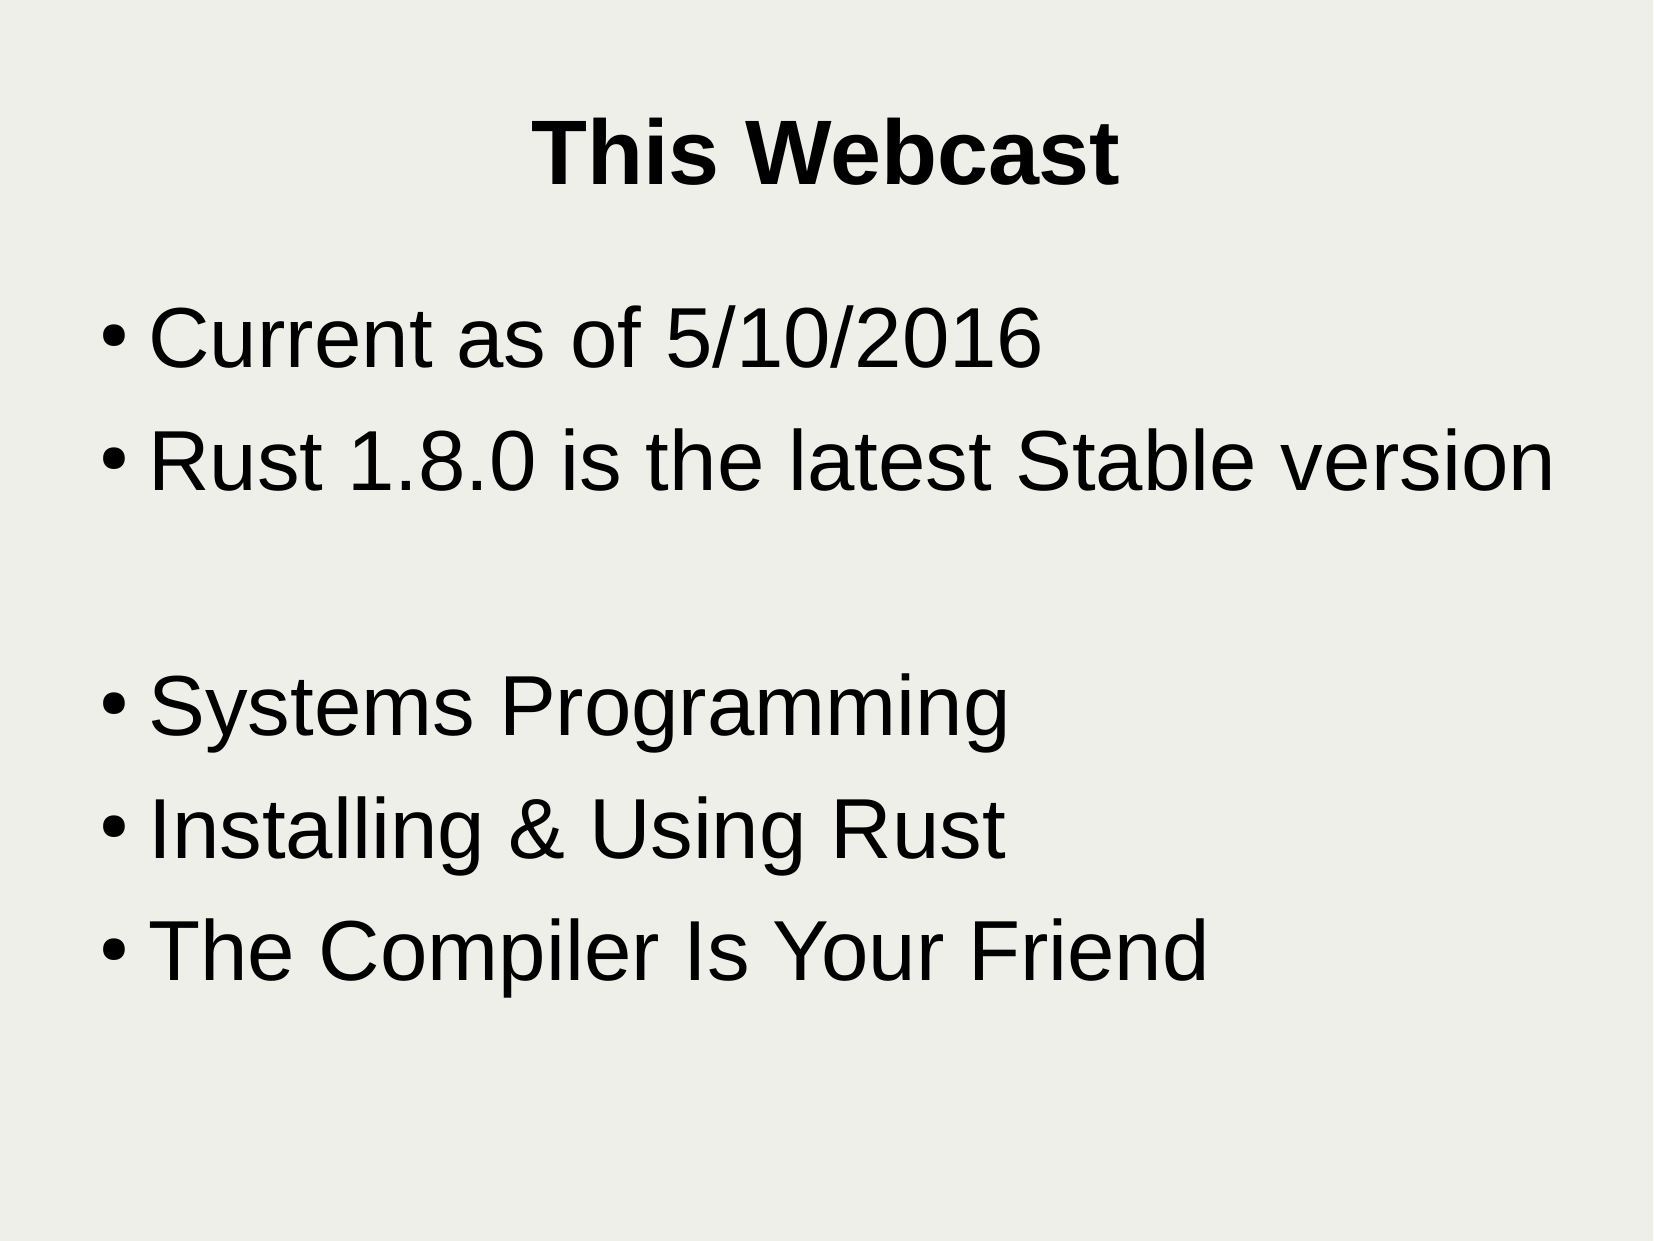

# This Webcast
Current as of 5/10/2016
Rust 1.8.0 is the latest Stable version
Systems Programming
Installing & Using Rust
The Compiler Is Your Friend